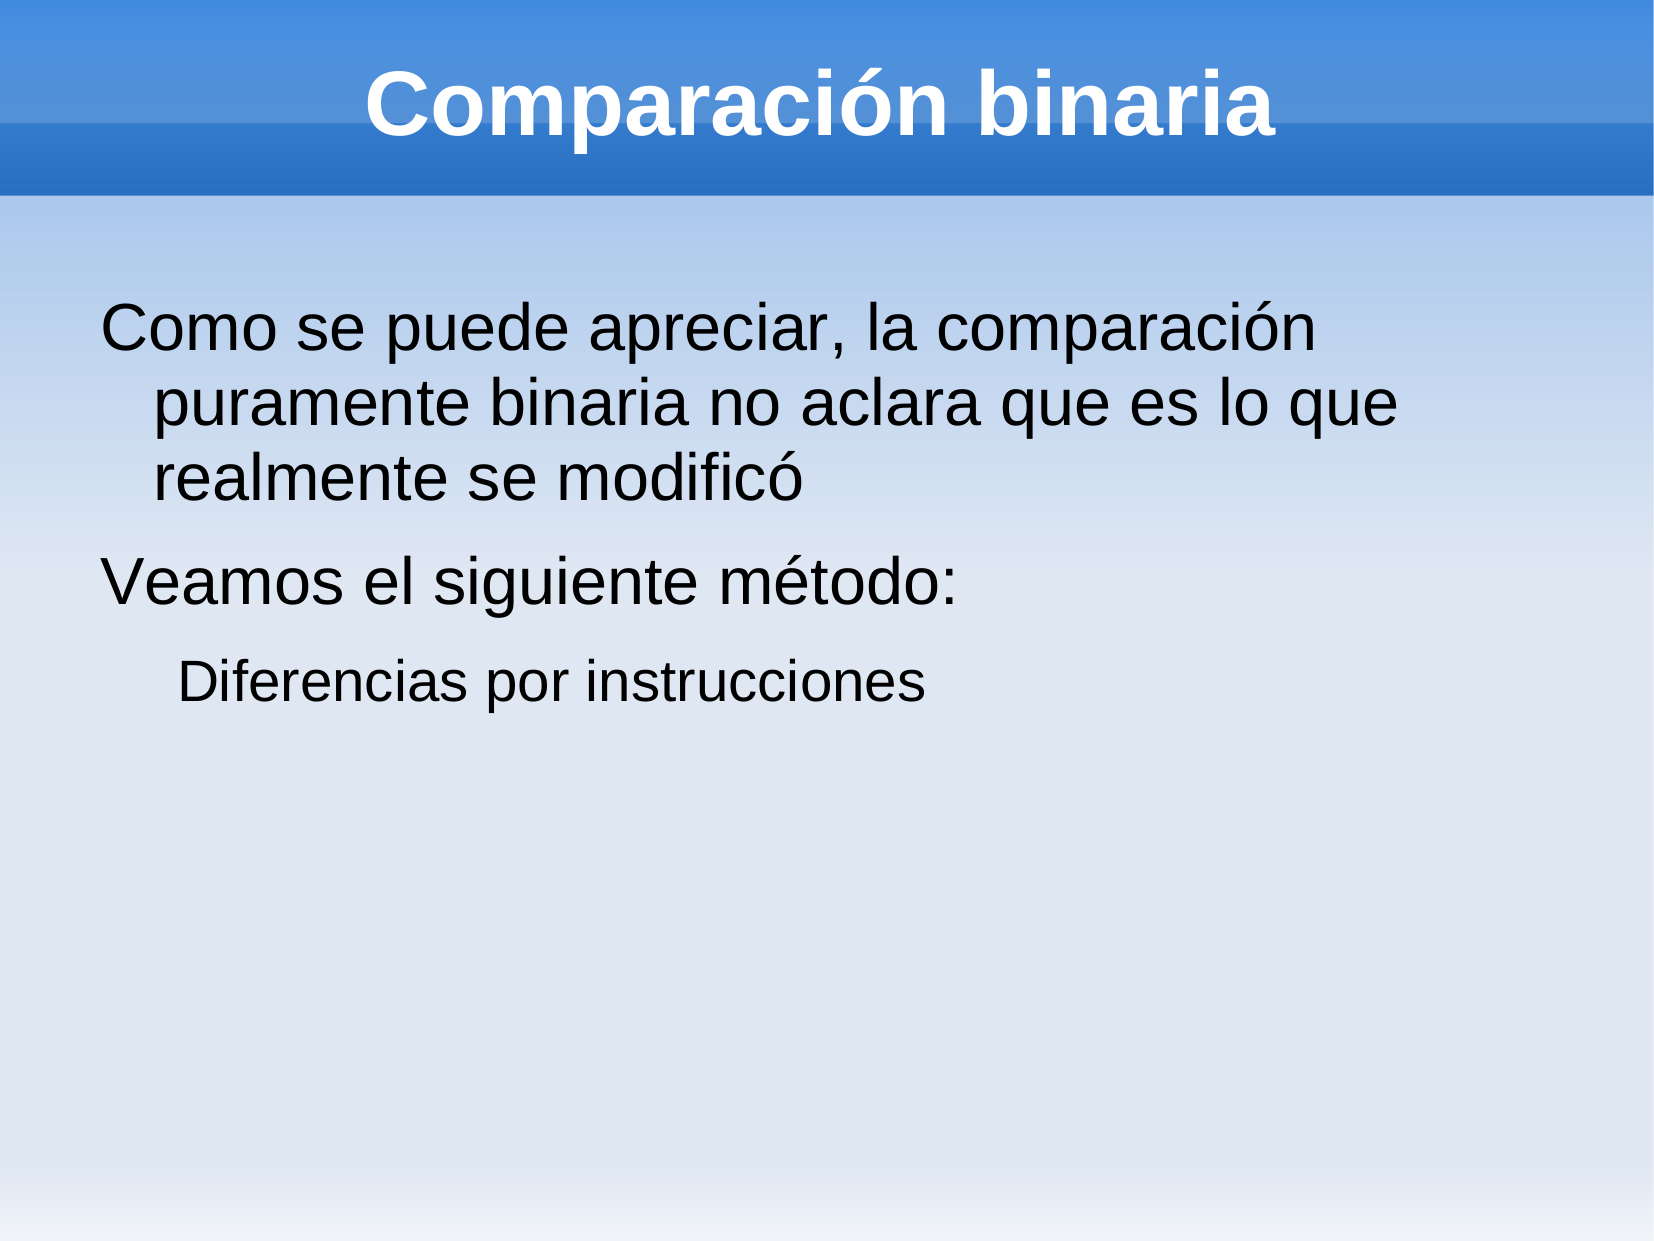

# Comparación binaria
Como se puede apreciar, la comparación puramente binaria no aclara que es lo que realmente se modificó
Veamos el siguiente método:
Diferencias por instrucciones